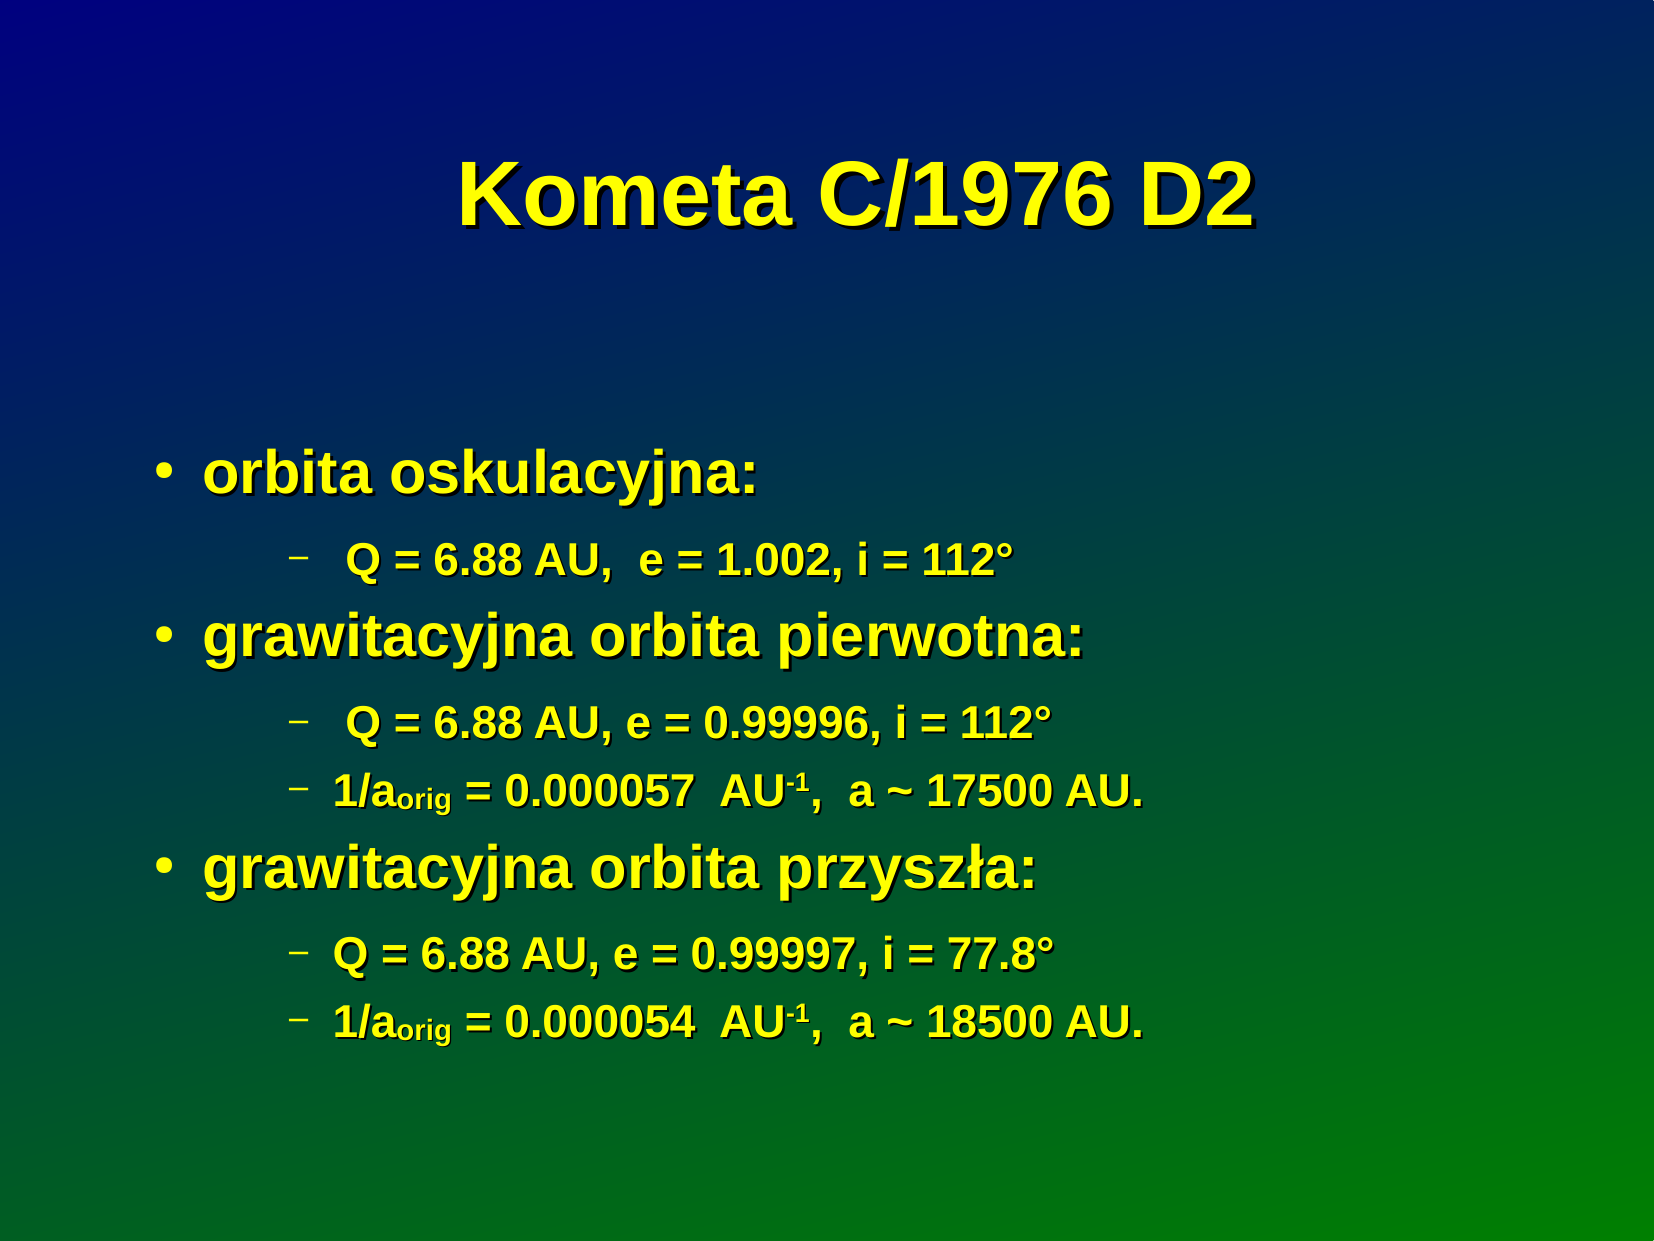

# Kometa C/1976 D2
orbita oskulacyjna:
 Q = 6.88 AU, e = 1.002, i = 112°
grawitacyjna orbita pierwotna:
 Q = 6.88 AU, e = 0.99996, i = 112°
1/aorig = 0.000057 AU-1, a ~ 17500 AU.
grawitacyjna orbita przyszła:
Q = 6.88 AU, e = 0.99997, i = 77.8°
1/aorig = 0.000054 AU-1, a ~ 18500 AU.